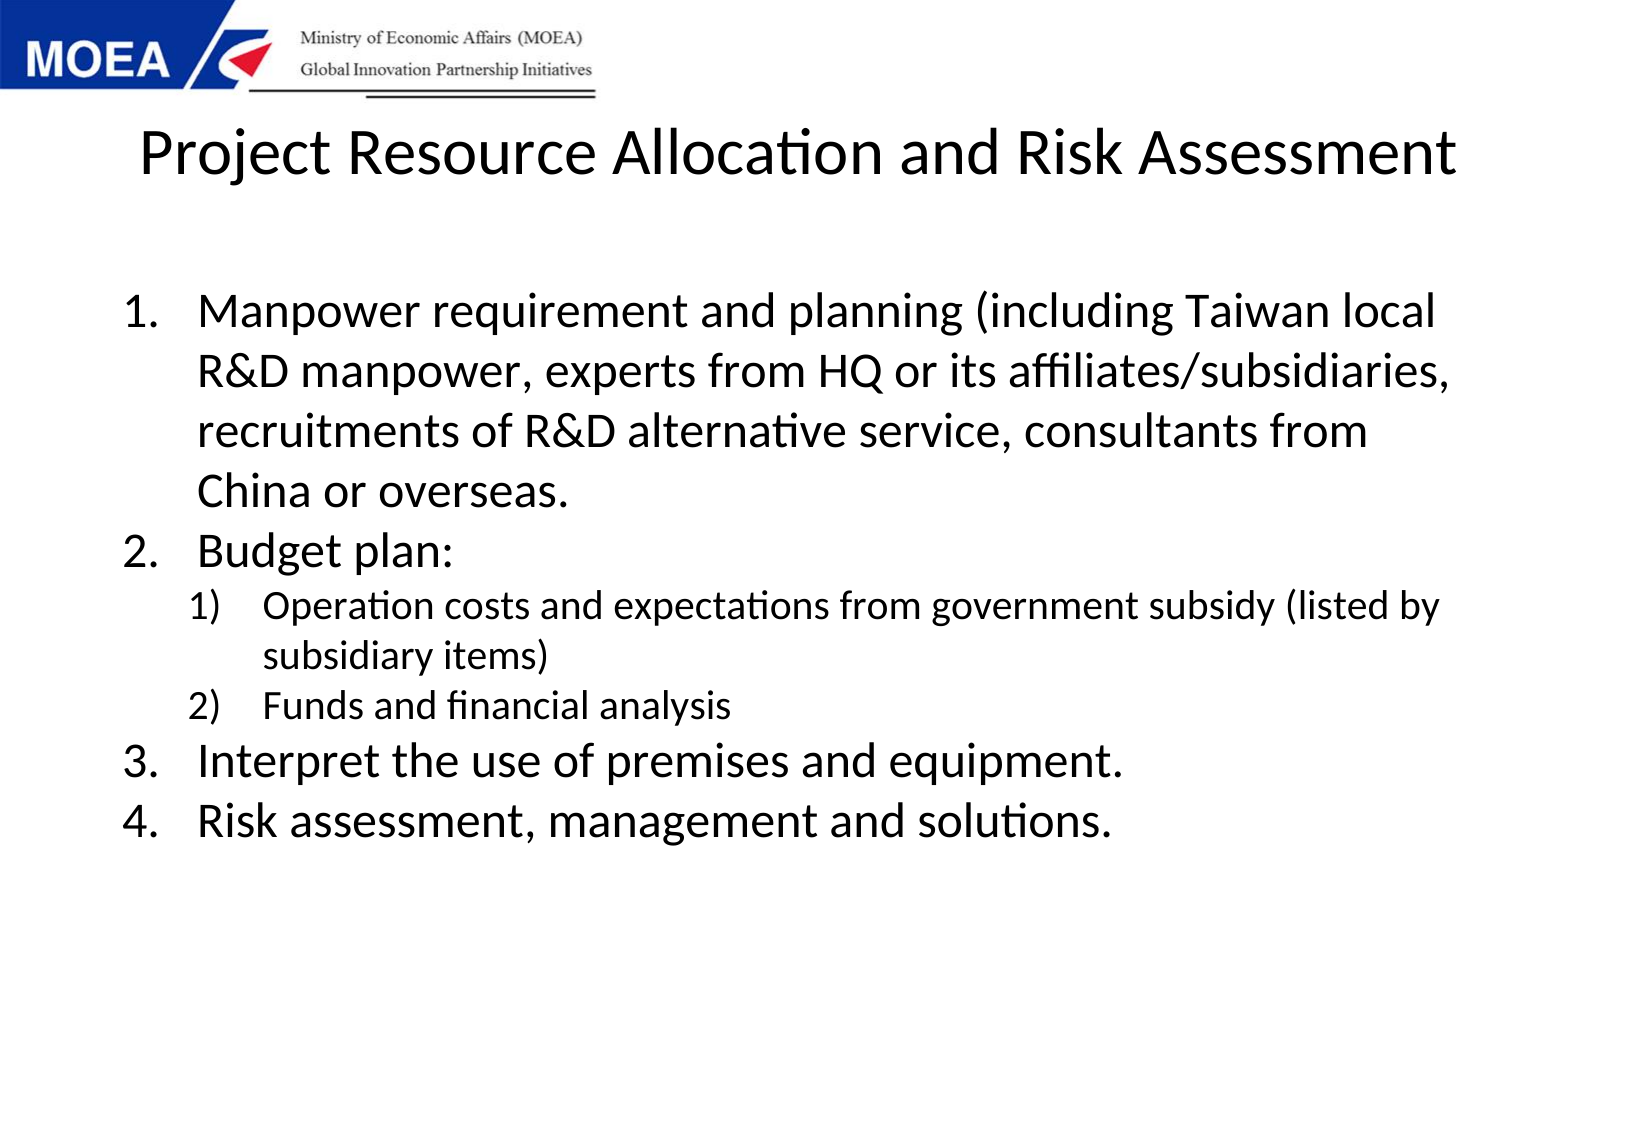

Project Resource Allocation and Risk Assessment
Manpower requirement and planning (including Taiwan local R&D manpower, experts from HQ or its affiliates/subsidiaries, recruitments of R&D alternative service, consultants from China or overseas.
Budget plan:
Operation costs and expectations from government subsidy (listed by subsidiary items)
Funds and financial analysis
Interpret the use of premises and equipment.
Risk assessment, management and solutions.